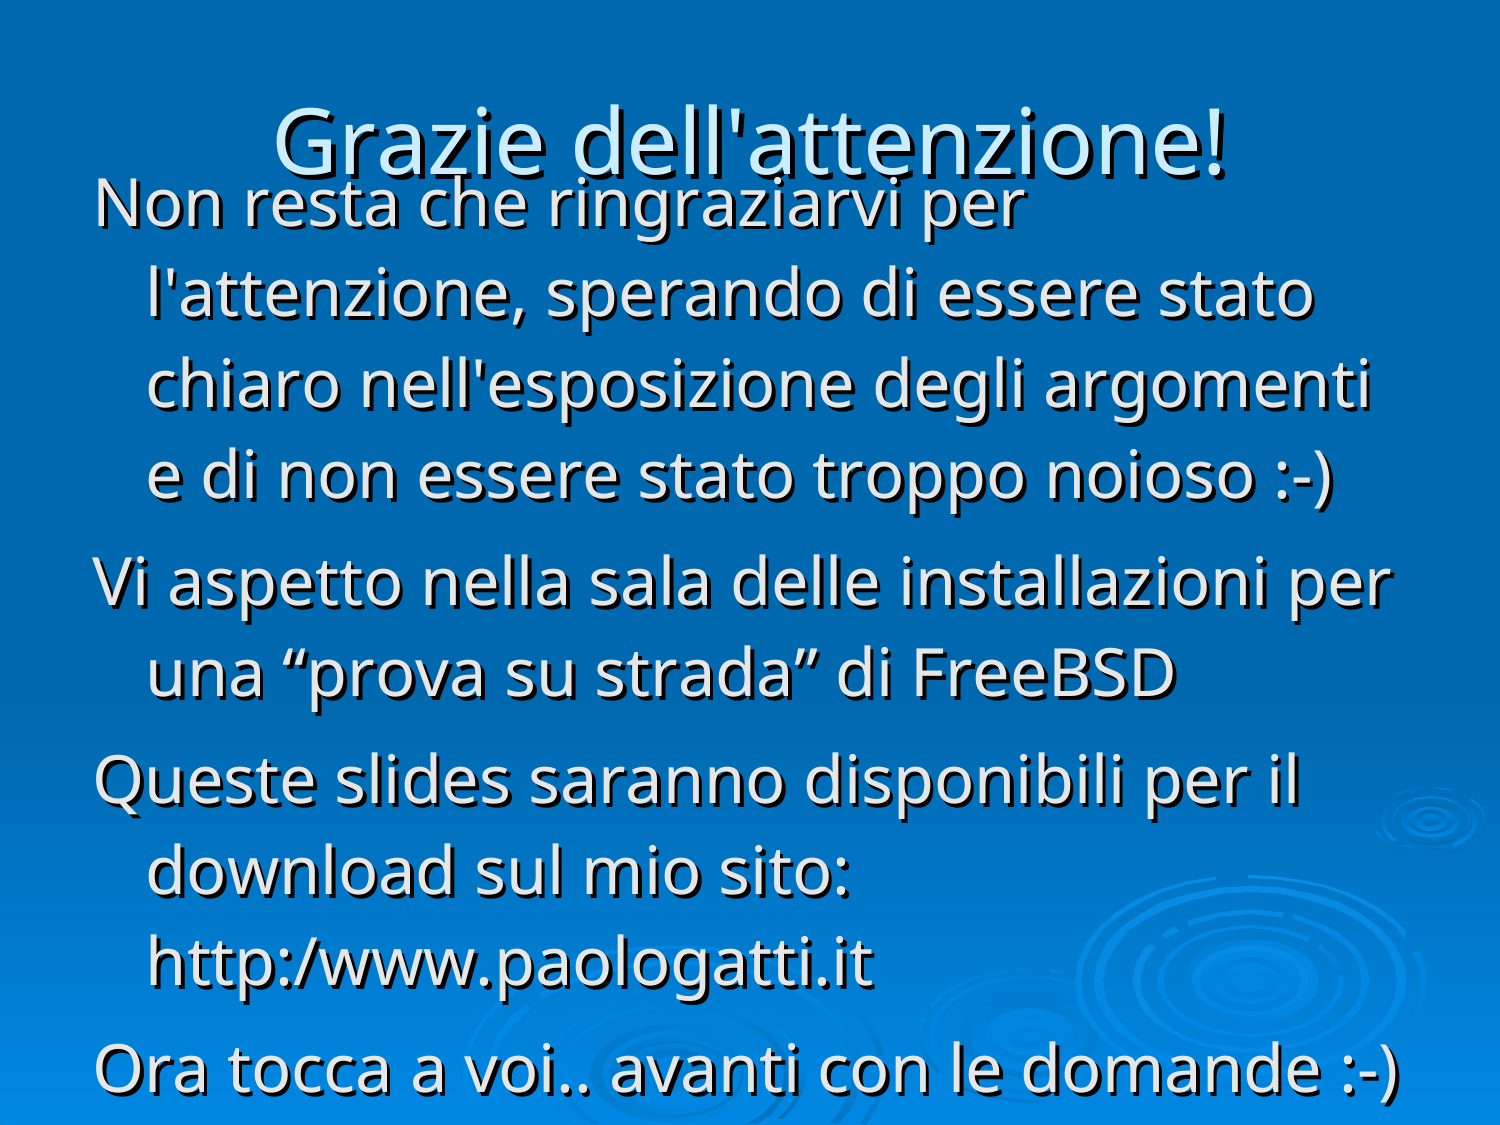

# Grazie dell'attenzione!
Non resta che ringraziarvi per l'attenzione, sperando di essere stato chiaro nell'esposizione degli argomenti e di non essere stato troppo noioso :-)
Vi aspetto nella sala delle installazioni per una “prova su strada” di FreeBSD
Queste slides saranno disponibili per il download sul mio sito: http:/www.paologatti.it
Ora tocca a voi.. avanti con le domande :-)